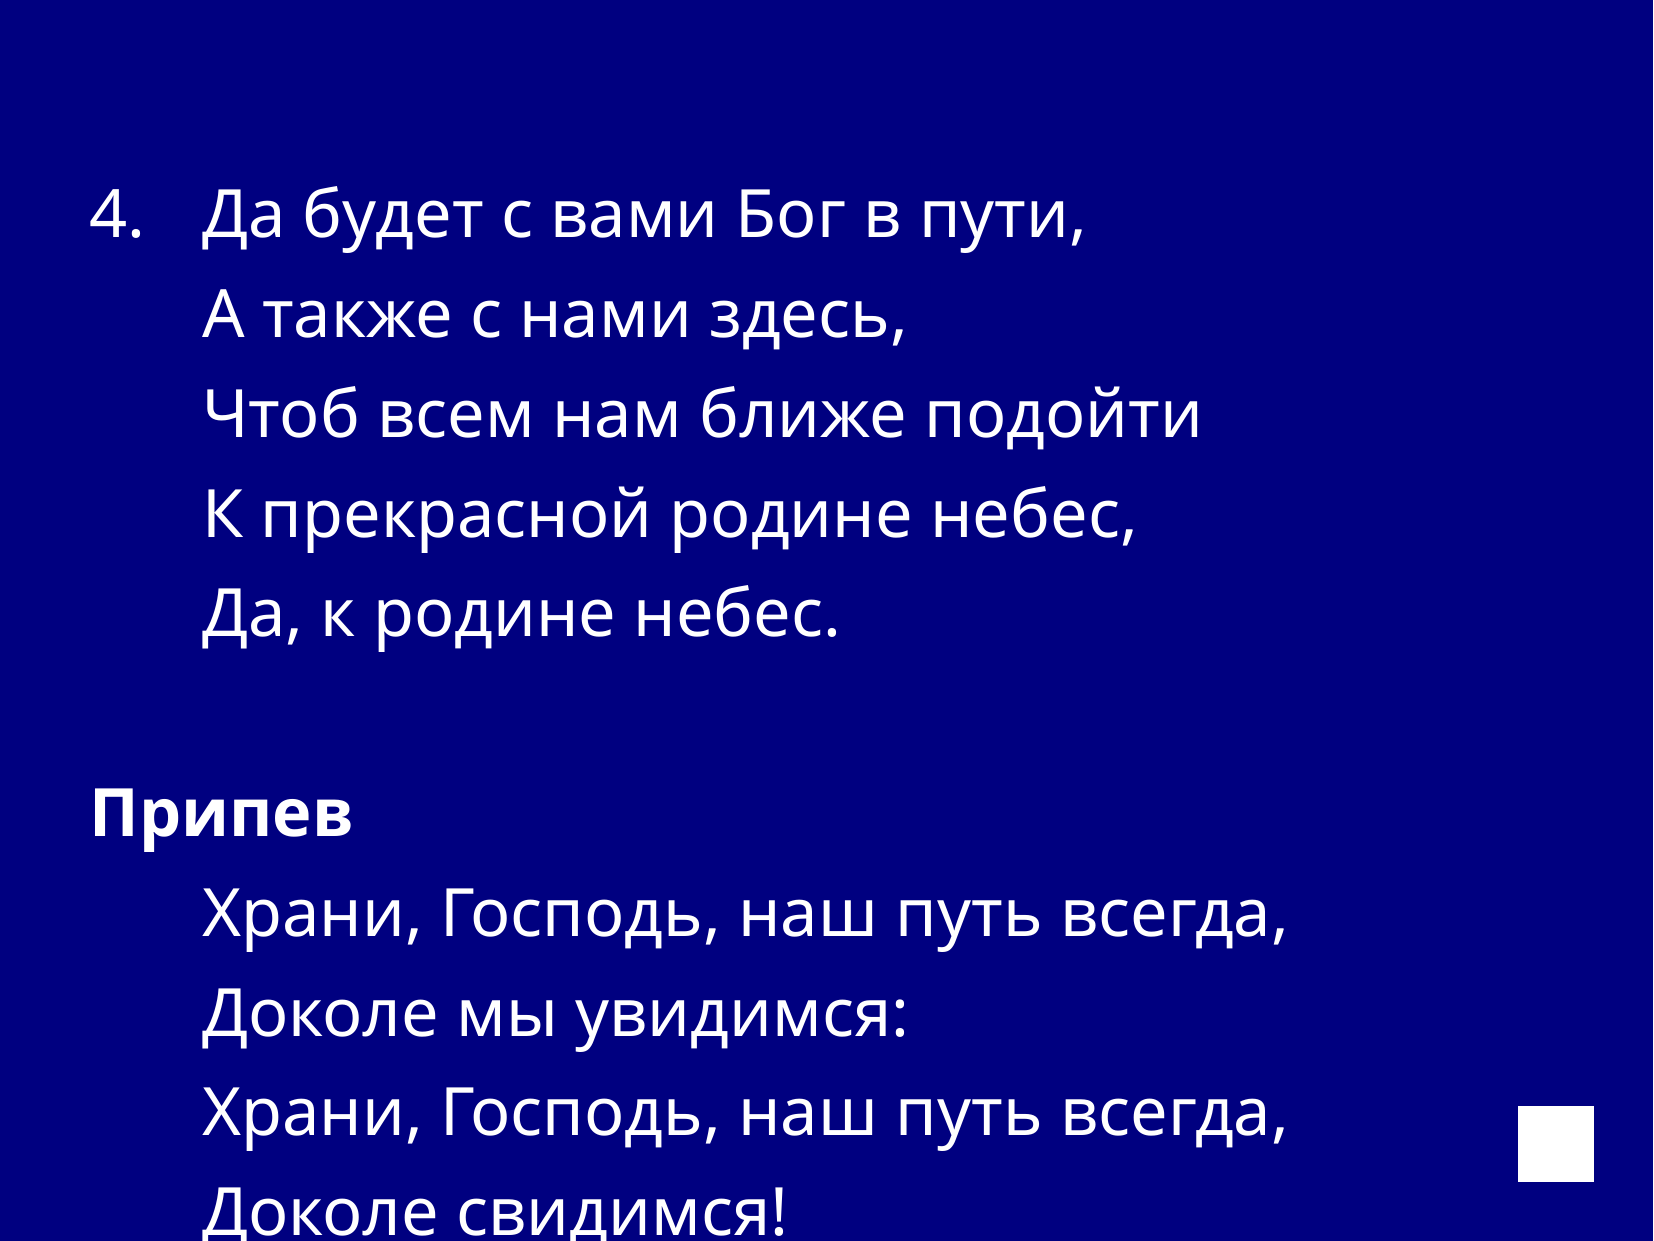

4.	Да будет с вами Бог в пути,
	А также с нами здесь,
	Чтоб всем нам ближе подойти
	К прекрасной родине небес,
	Да, к родине небес.
Припев
	Храни, Господь, наш путь всегда,
	Доколе мы увидимся:
	Храни, Господь, наш путь всегда,
	Доколе свидимся!